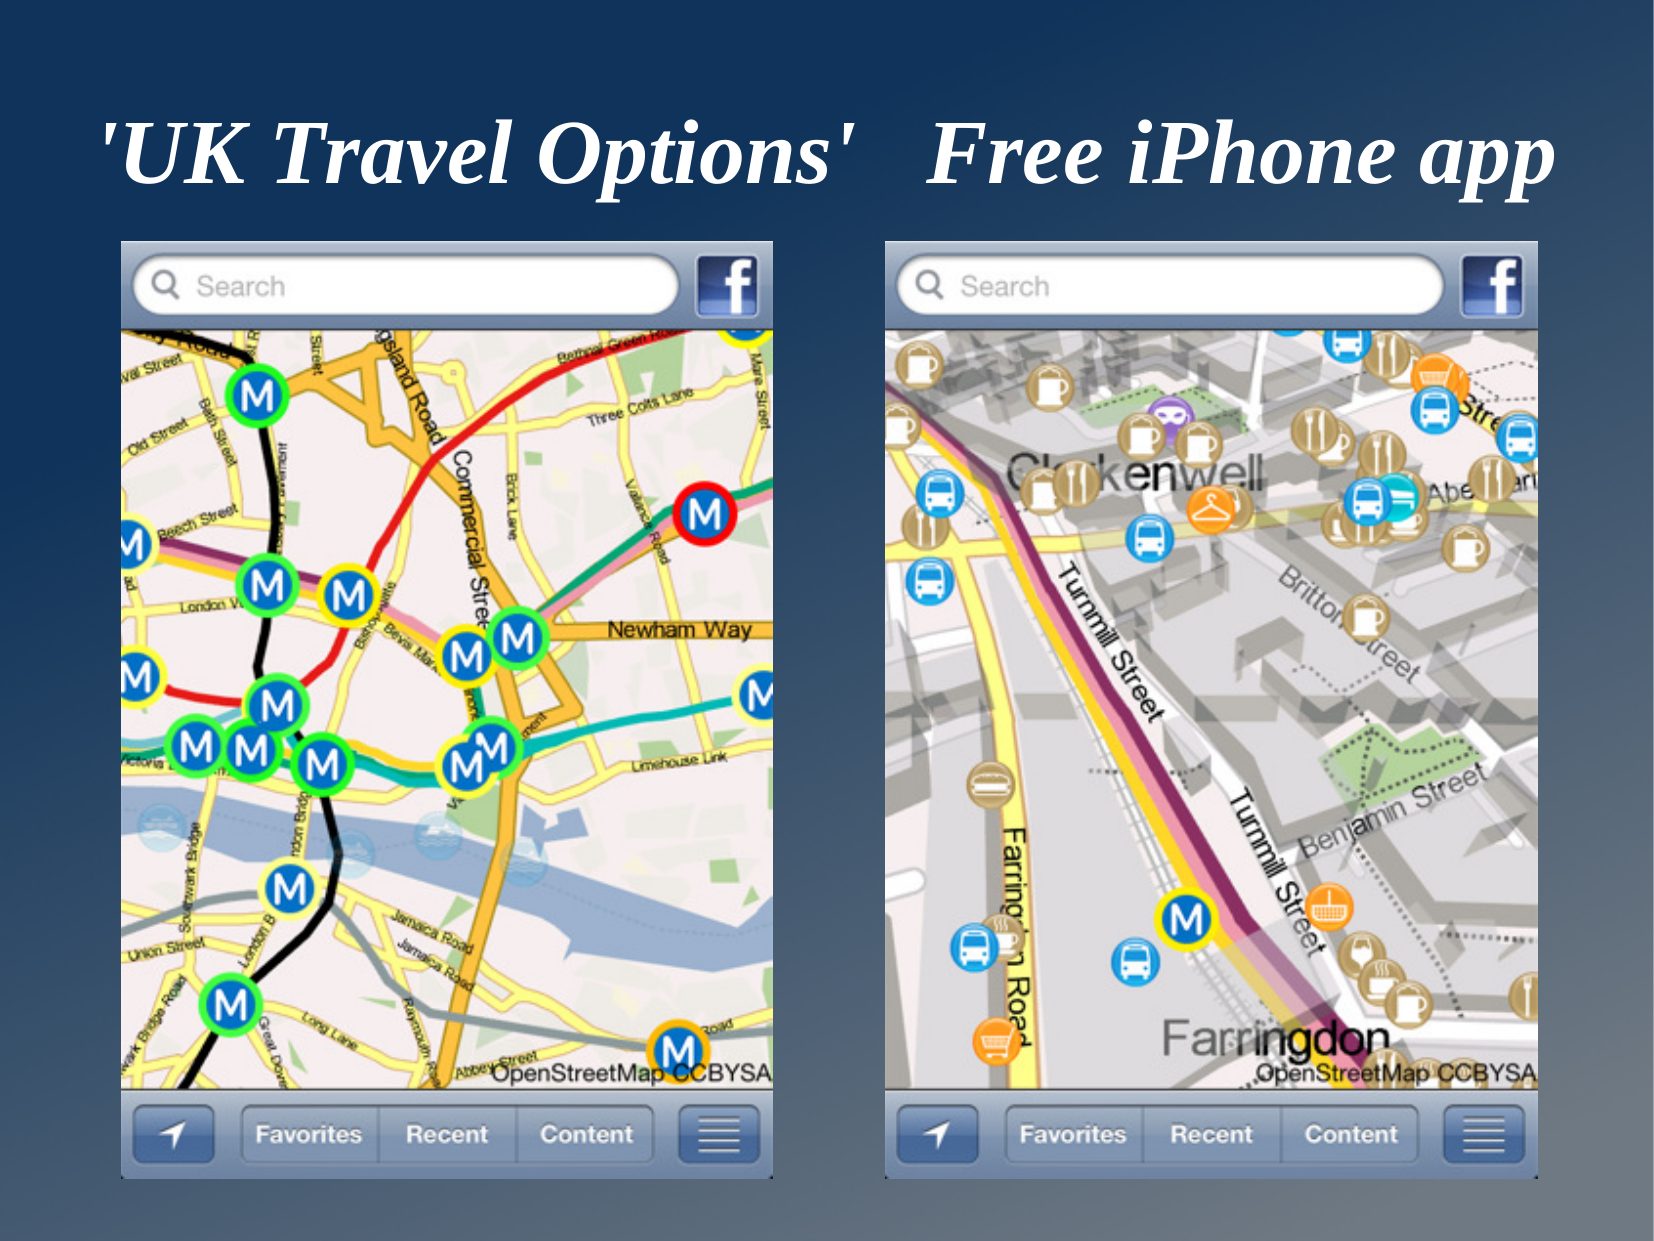

# 'UK Travel Options' Free iPhone app